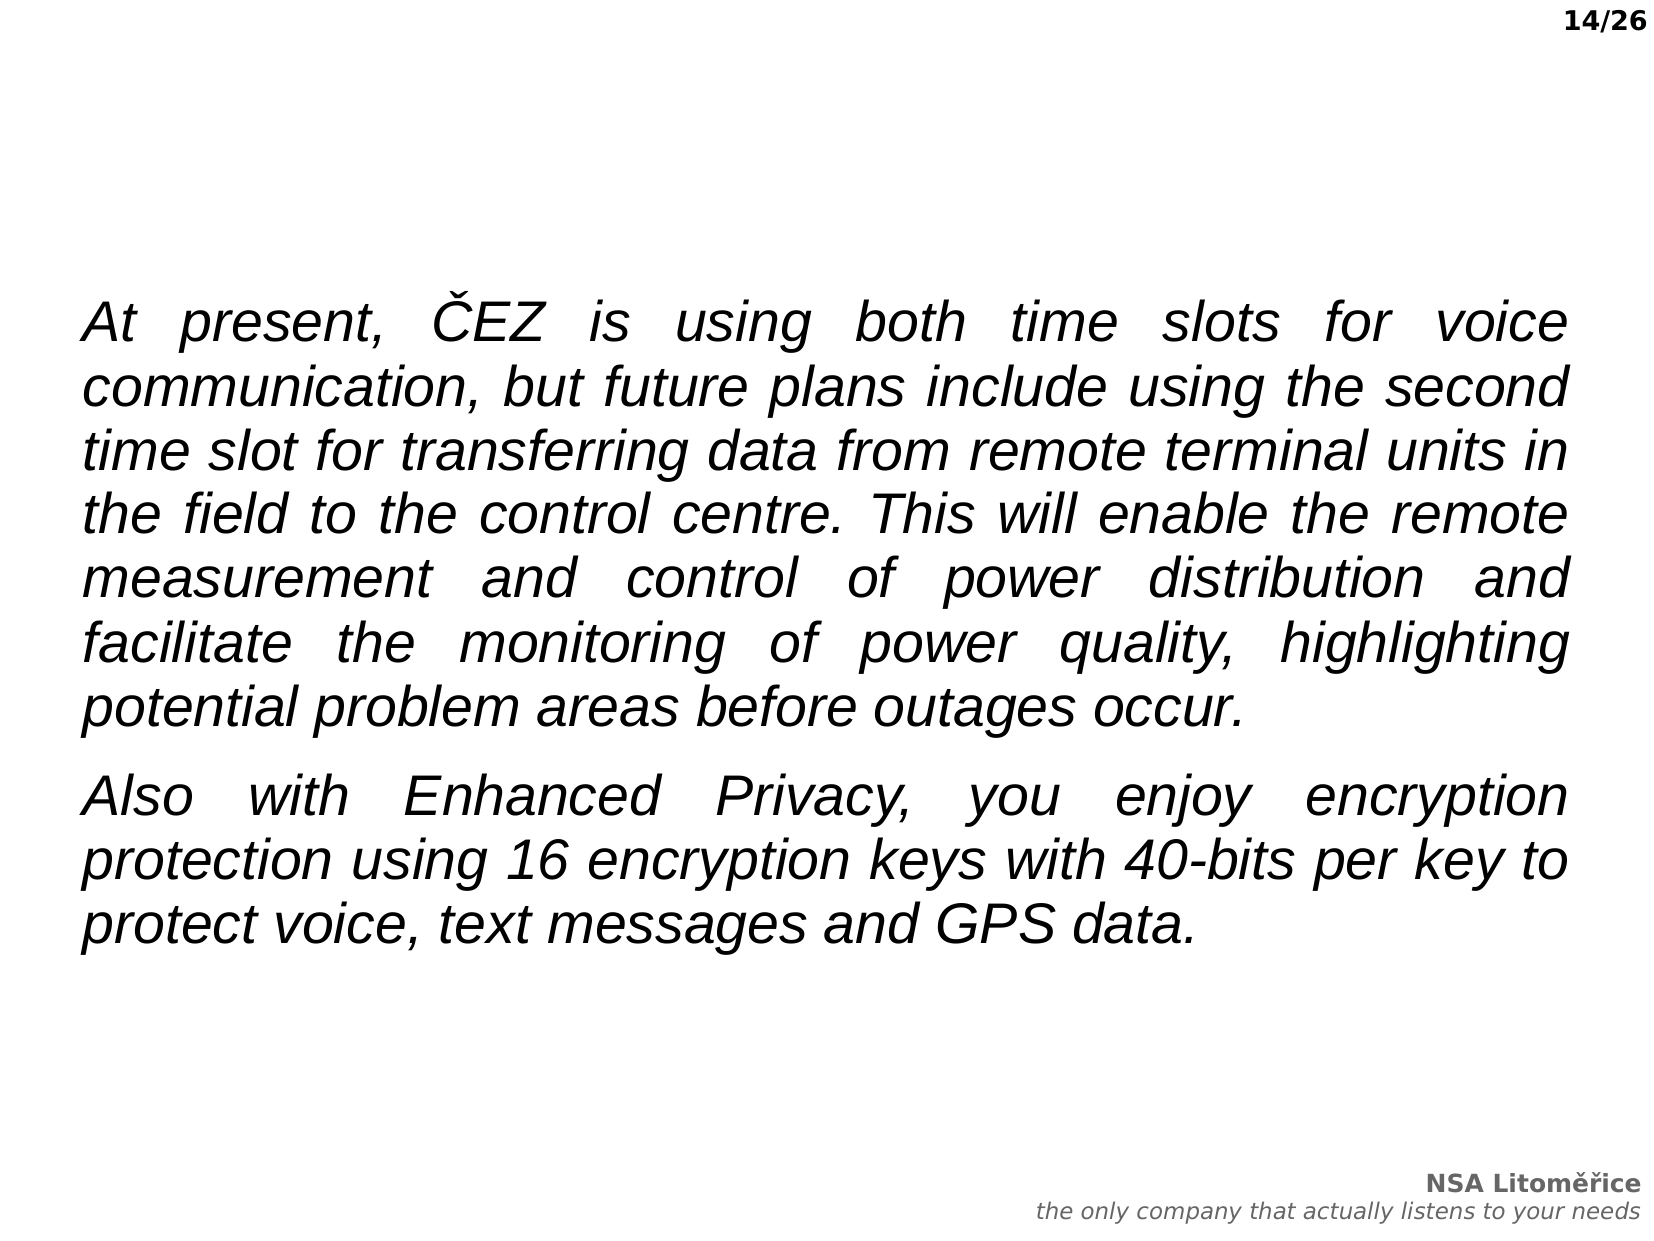

aaa
# At present, ČEZ is using both time slots for voice communication, but future plans include using the second time slot for transferring data from remote terminal units in the field to the control centre. This will enable the remote measurement and control of power distribution and facilitate the monitoring of power quality, highlighting potential problem areas before outages occur.
Also with Enhanced Privacy, you enjoy encryption protection using 16 encryption keys with 40-bits per key to protect voice, text messages and GPS data.
14